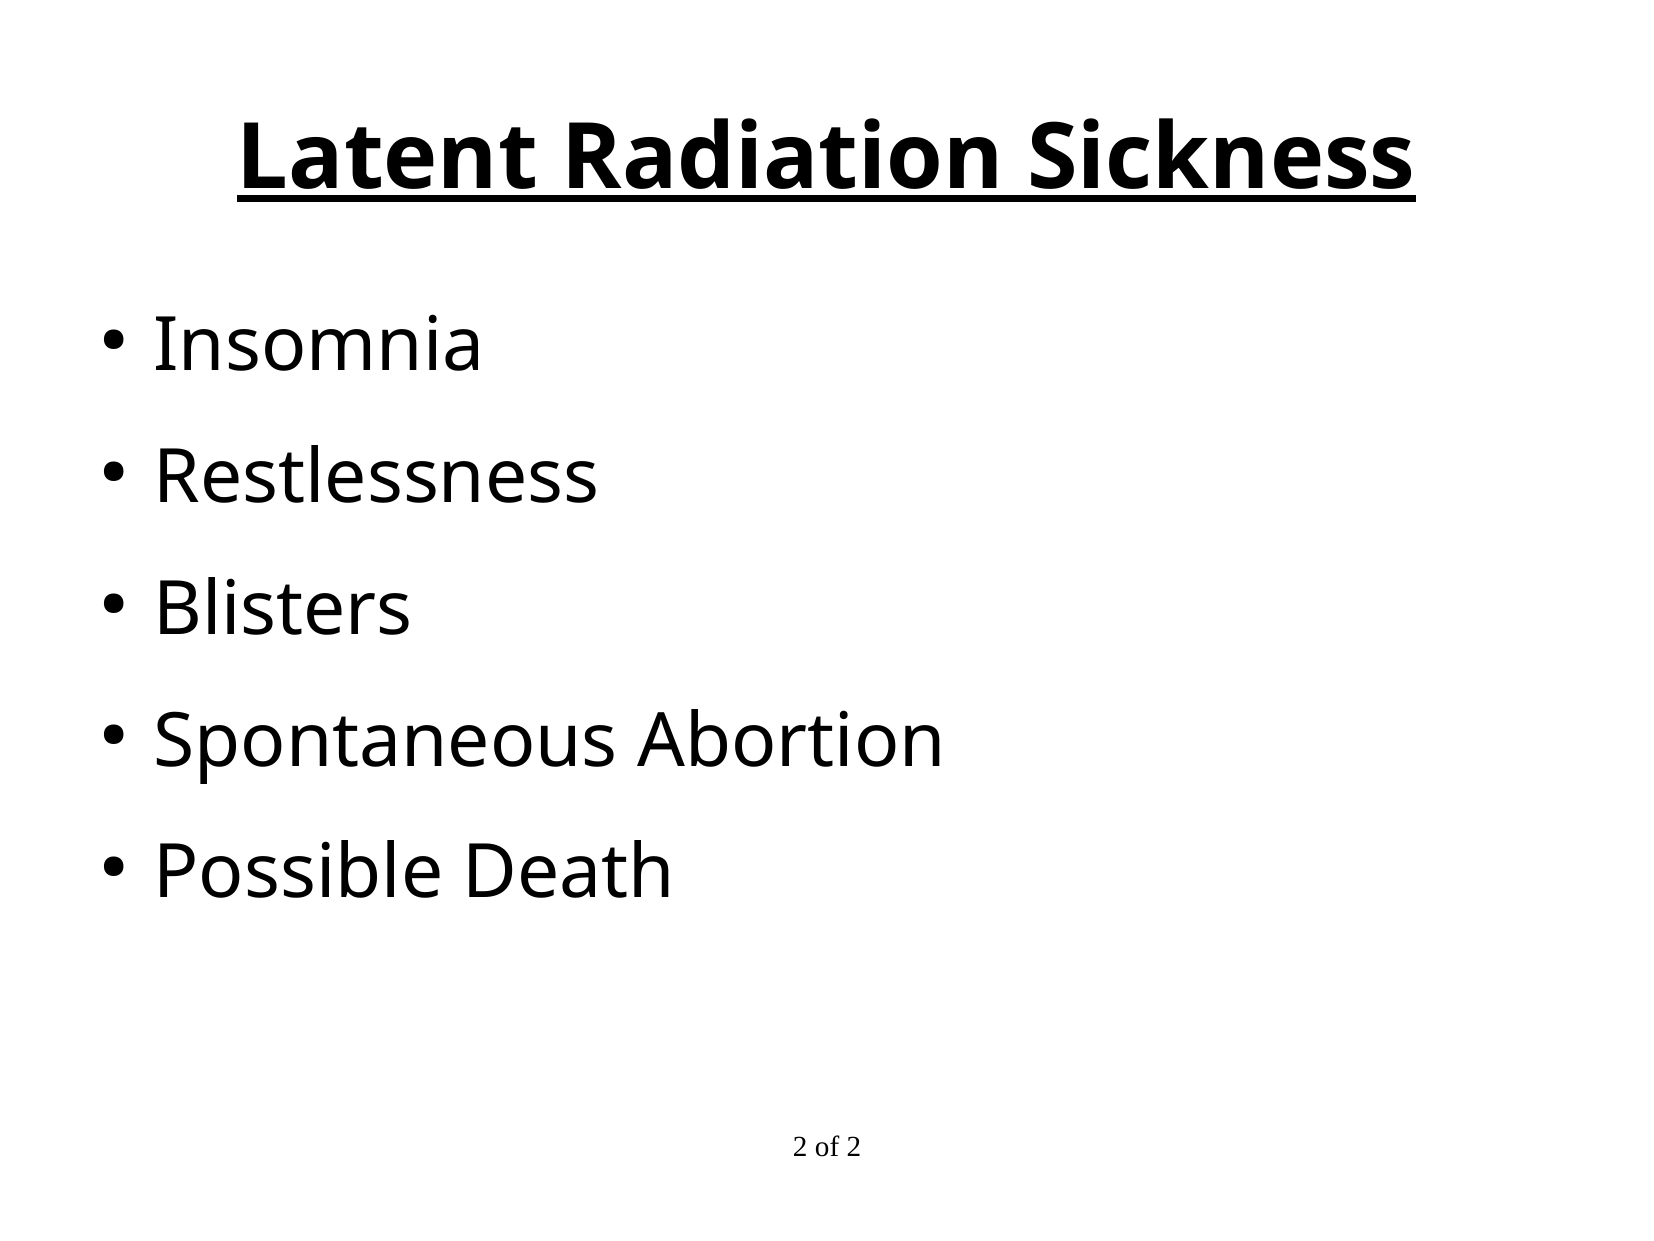

# Latent Radiation Sickness
Insomnia
Restlessness
Blisters
Spontaneous Abortion
Possible Death
2 of 2